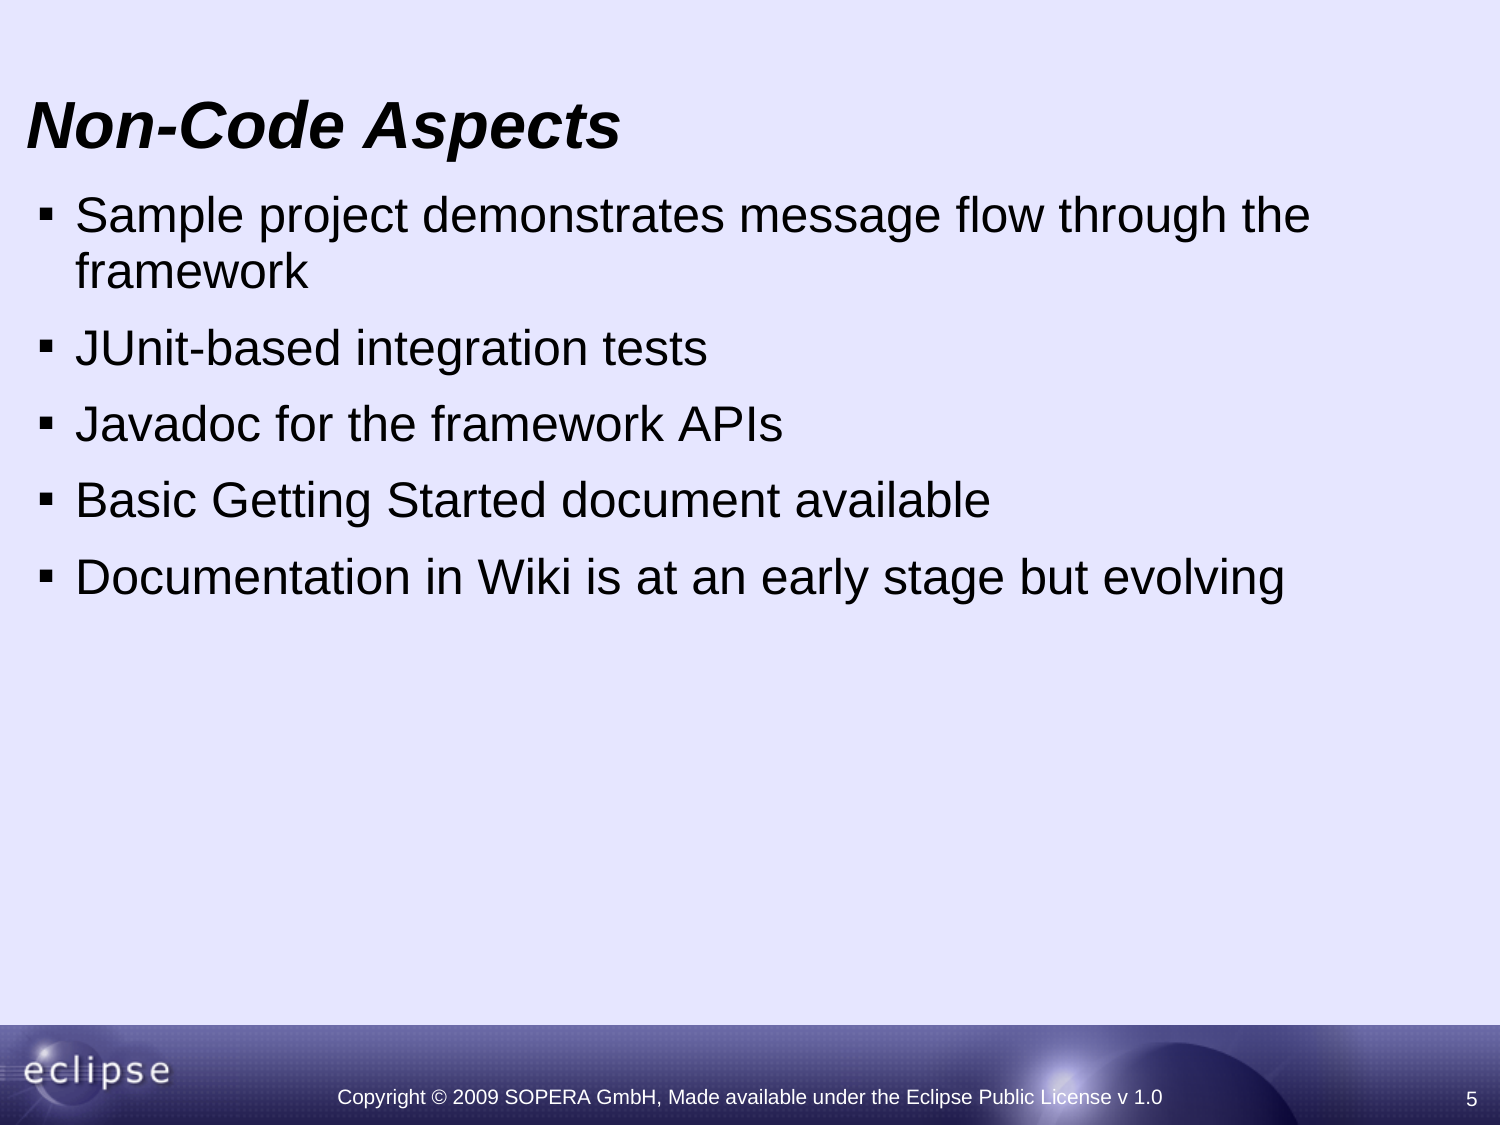

# Non-Code Aspects
Sample project demonstrates message flow through the framework
JUnit-based integration tests
Javadoc for the framework APIs
Basic Getting Started document available
Documentation in Wiki is at an early stage but evolving